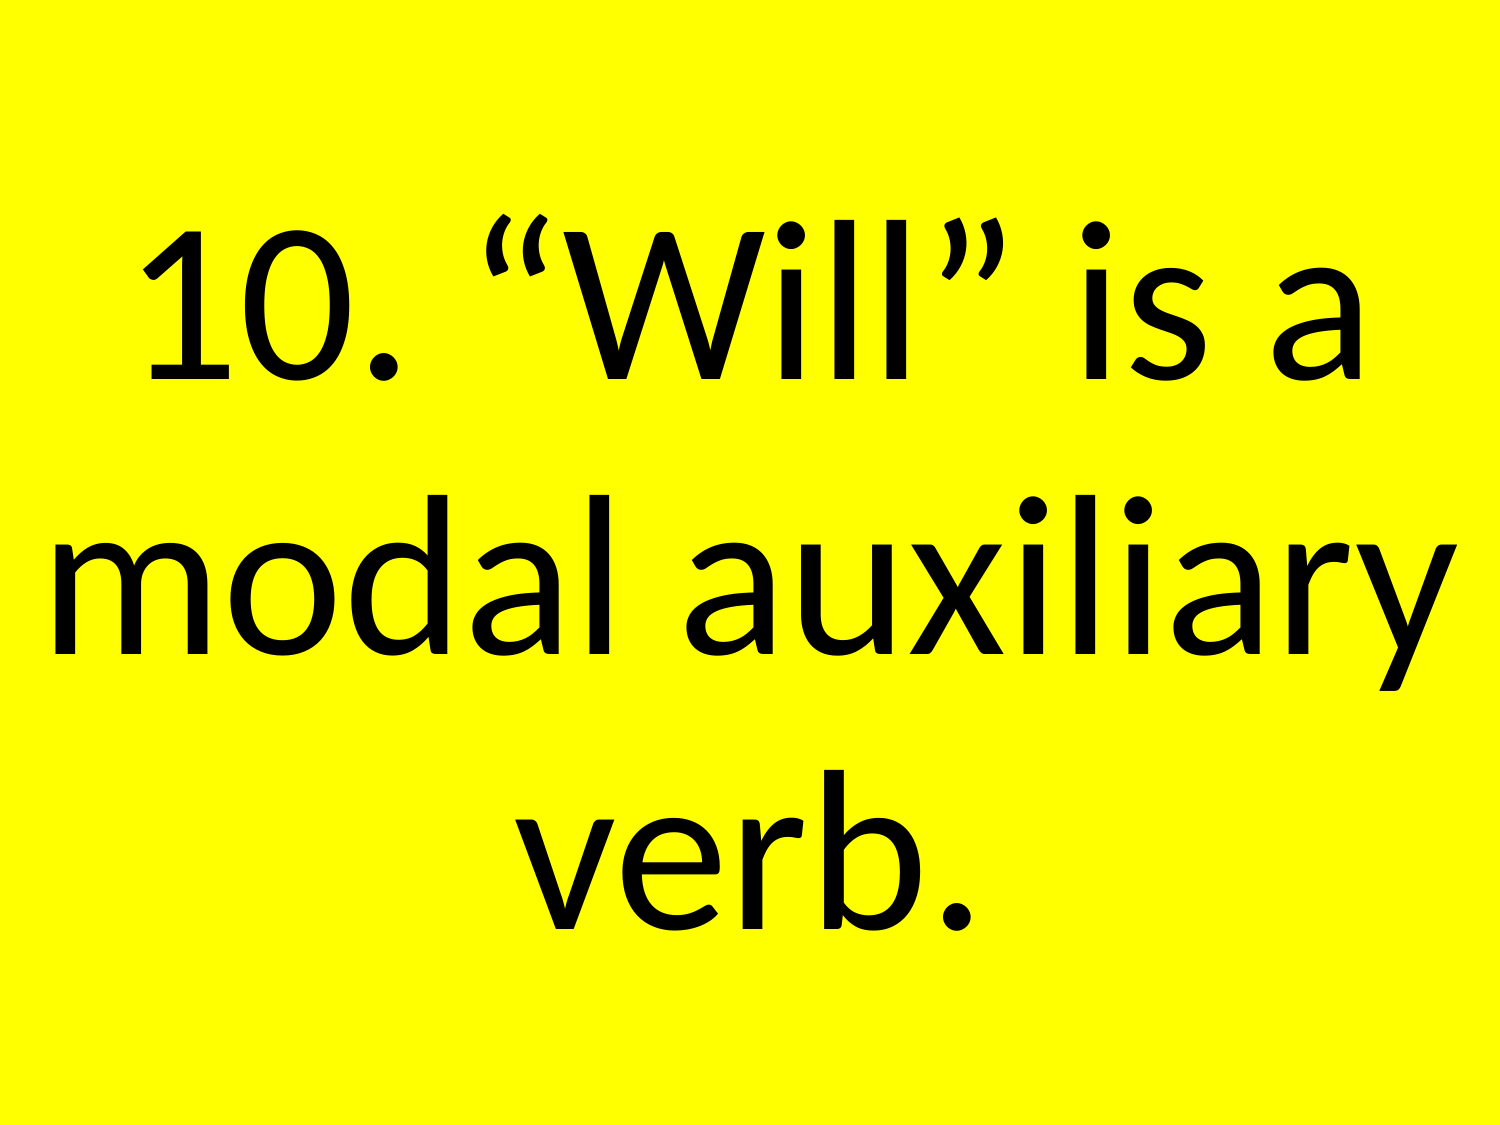

# 10. “Will” is a modal auxiliary verb.